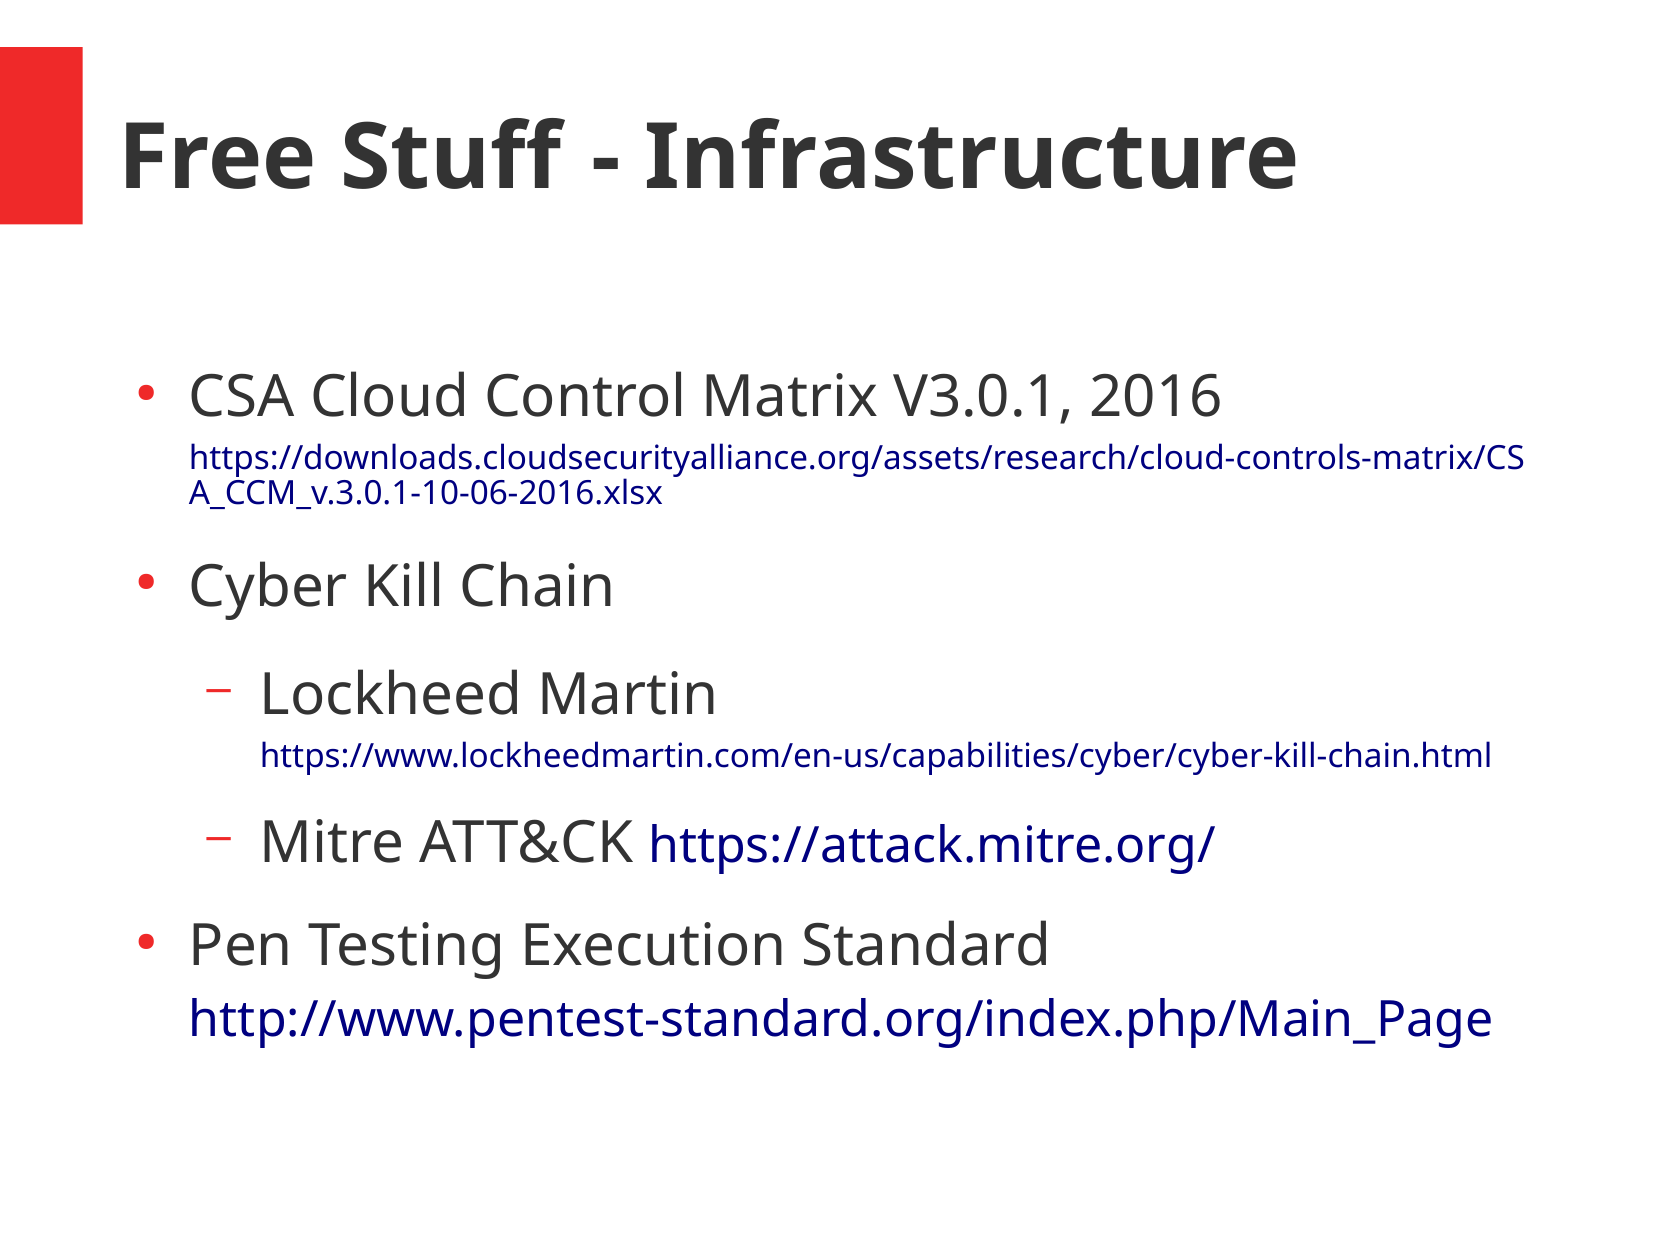

# Free Stuff	 - Infrastructure
CSA Cloud Control Matrix V3.0.1, 2016 https://downloads.cloudsecurityalliance.org/assets/research/cloud-controls-matrix/CSA_CCM_v.3.0.1-10-06-2016.xlsx
Cyber Kill Chain
Lockheed Martin https://www.lockheedmartin.com/en-us/capabilities/cyber/cyber-kill-chain.html
Mitre ATT&CK https://attack.mitre.org/
Pen Testing Execution Standard http://www.pentest-standard.org/index.php/Main_Page